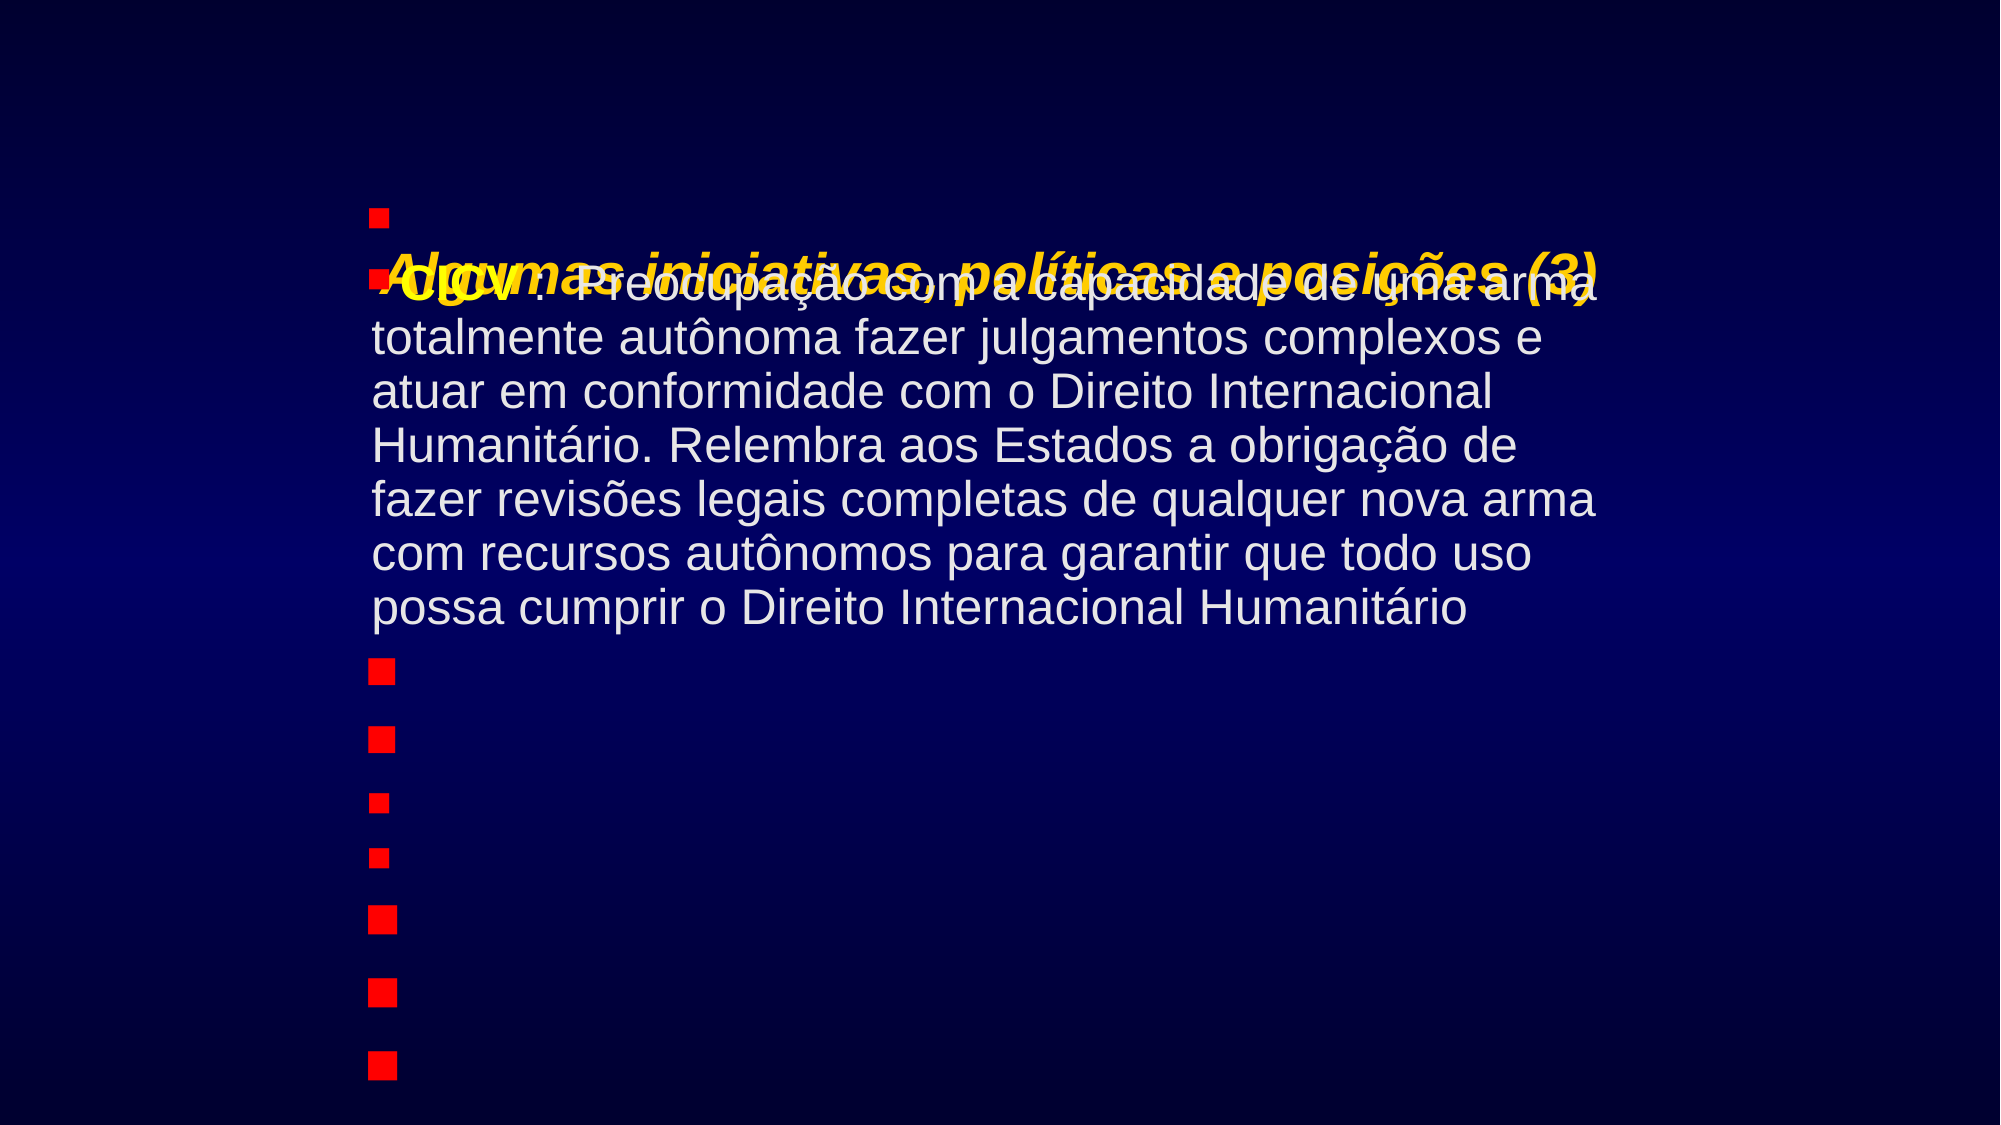

Algumas iniciativas, políticas e posições (3)
 CICV : Preocupação com a capacidade de uma arma totalmente autônoma fazer julgamentos complexos e atuar em conformidade com o Direito Internacional Humanitário. Relembra aos Estados a obrigação de fazer revisões legais completas de qualquer nova arma com recursos autônomos para garantir que todo uso possa cumprir o Direito Internacional Humanitário